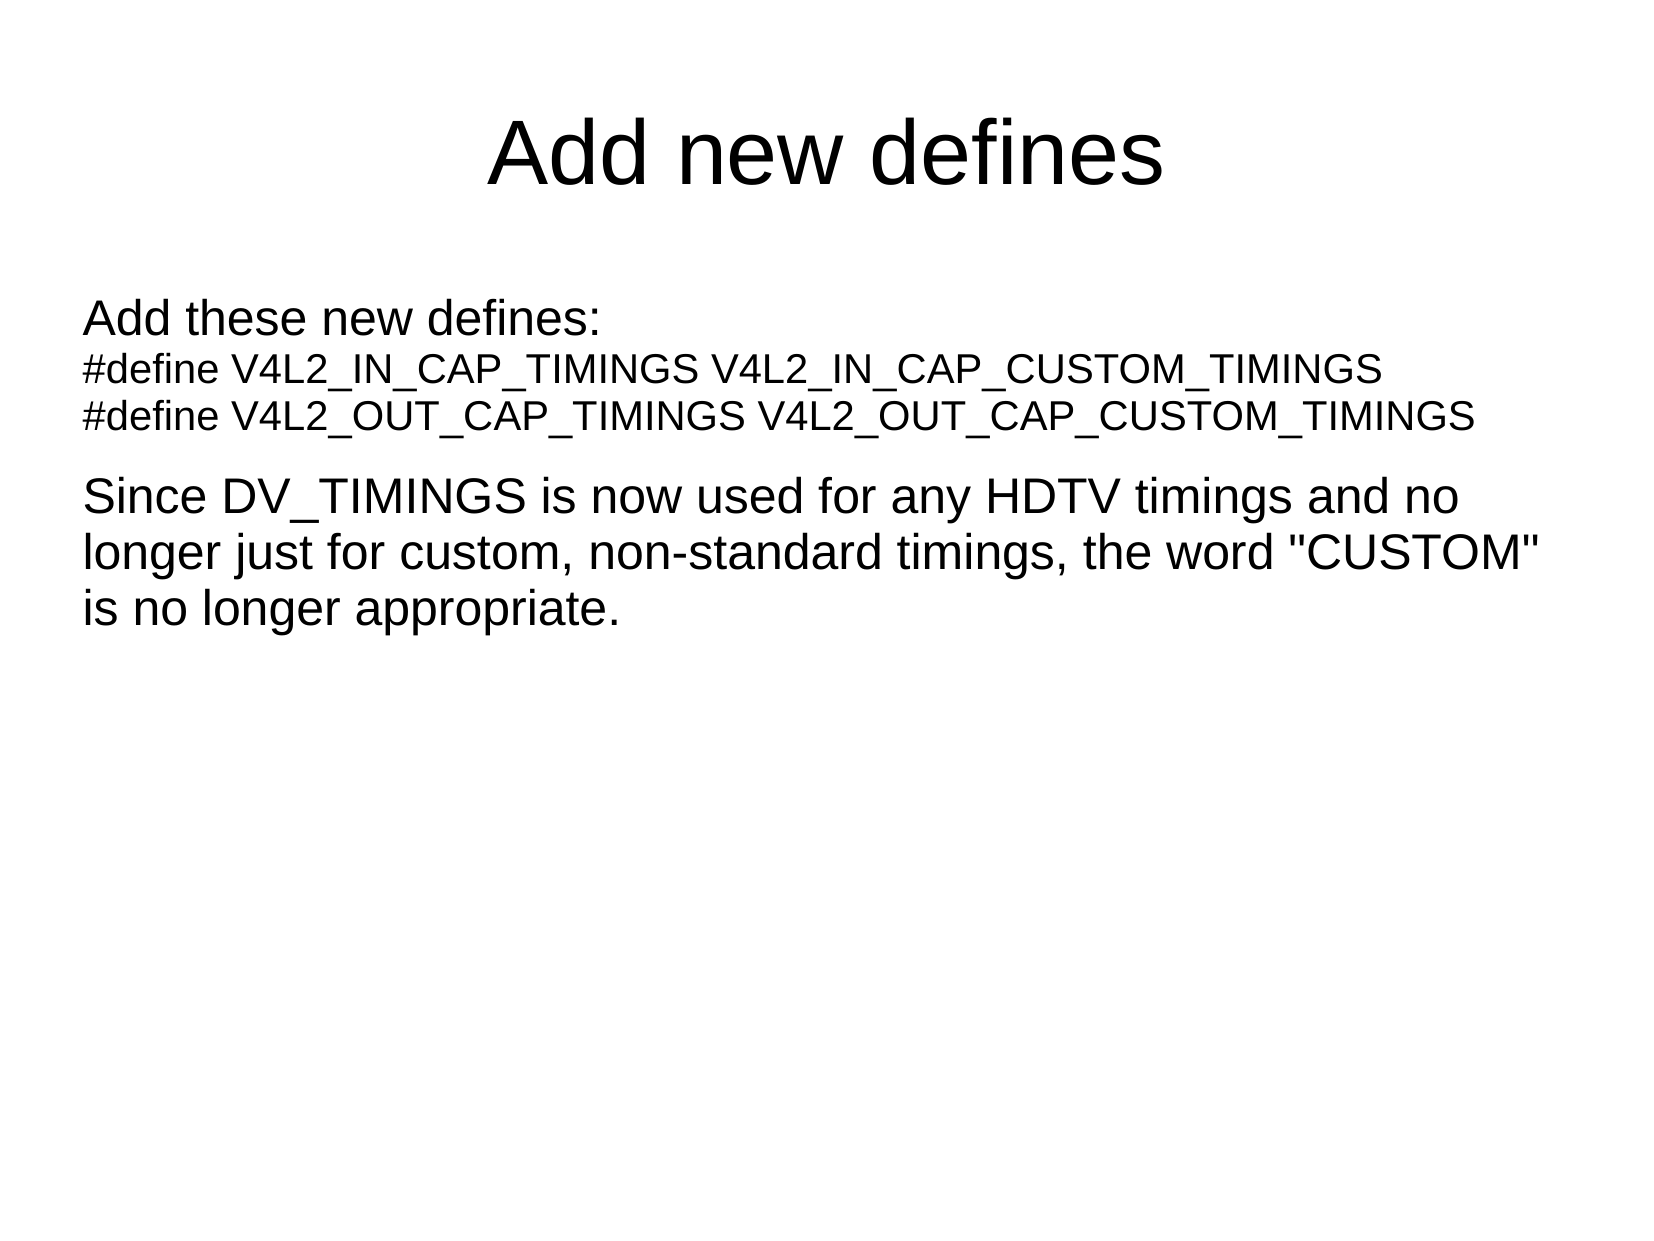

# Add new defines
Add these new defines:
#define V4L2_IN_CAP_TIMINGS V4L2_IN_CAP_CUSTOM_TIMINGS
#define V4L2_OUT_CAP_TIMINGS V4L2_OUT_CAP_CUSTOM_TIMINGS
Since DV_TIMINGS is now used for any HDTV timings and no longer just for custom, non-standard timings, the word "CUSTOM" is no longer appropriate.